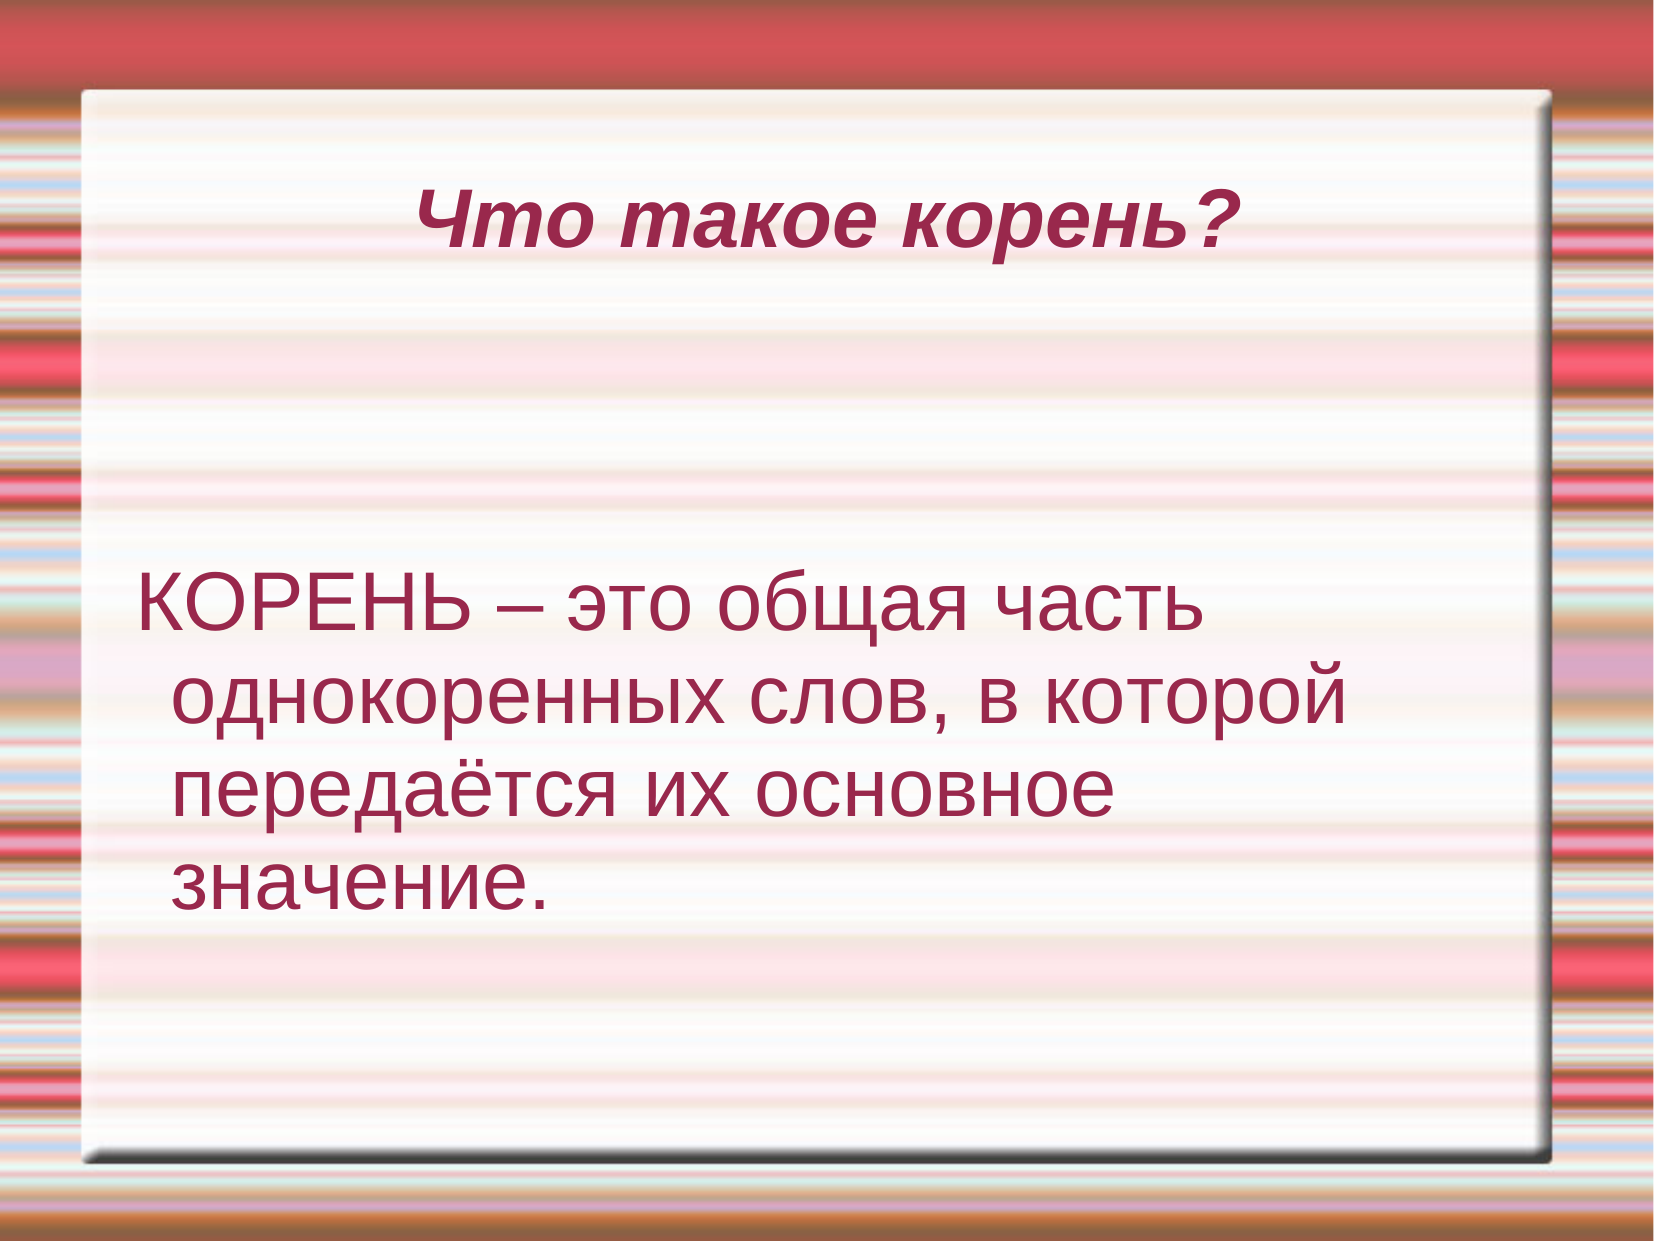

# Что такое корень?
КОРЕНЬ – это общая часть однокоренных слов, в которой передаётся их основное значение.